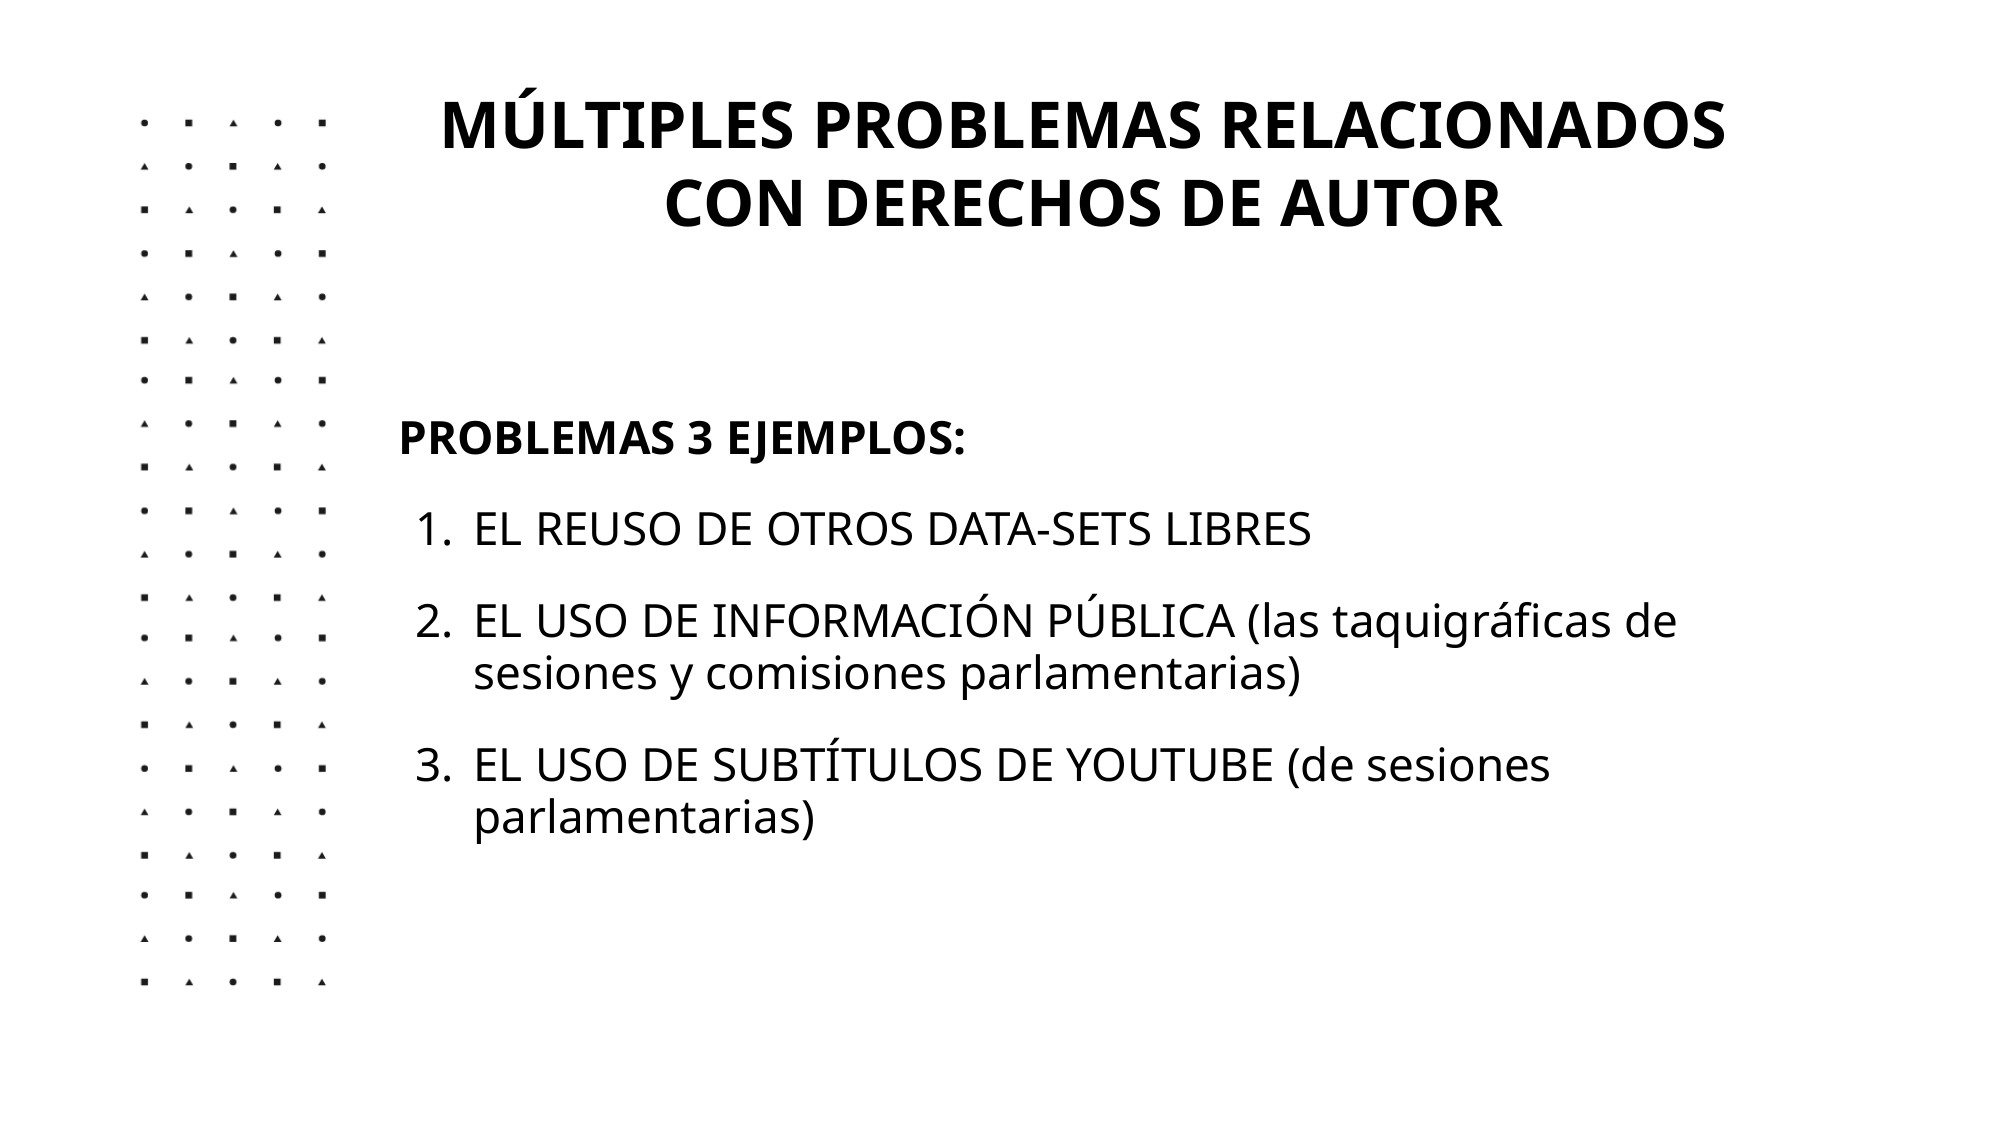

MÚLTIPLES PROBLEMAS RELACIONADOS CON DERECHOS DE AUTOR
PROBLEMAS 3 EJEMPLOS:
EL REUSO DE OTROS DATA-SETS LIBRES
EL USO DE INFORMACIÓN PÚBLICA (las taquigráficas de sesiones y comisiones parlamentarias)
EL USO DE SUBTÍTULOS DE YOUTUBE (de sesiones parlamentarias)